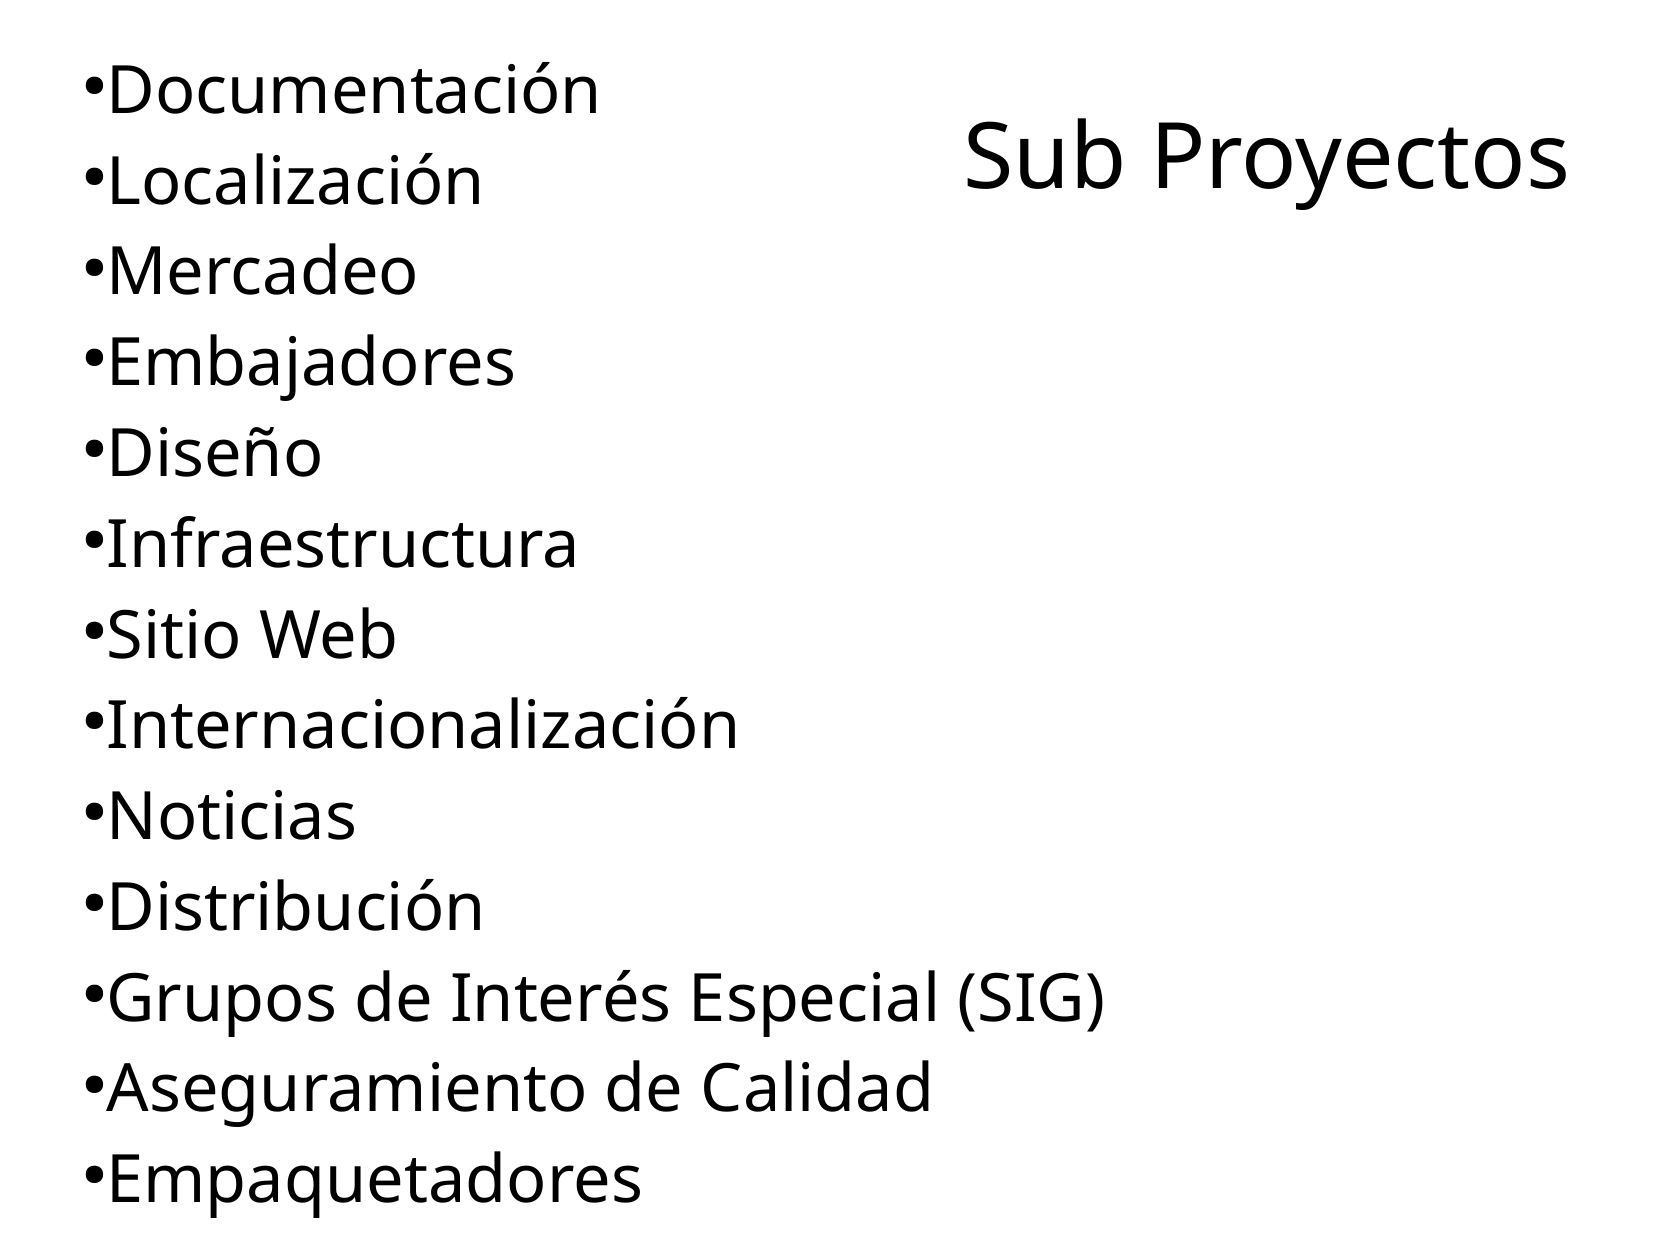

Documentación
Localización
Mercadeo
Embajadores
Diseño
Infraestructura
Sitio Web
Internacionalización
Noticias
Distribución
Grupos de Interés Especial (SIG)
Aseguramiento de Calidad
Empaquetadores
# Sub Proyectos